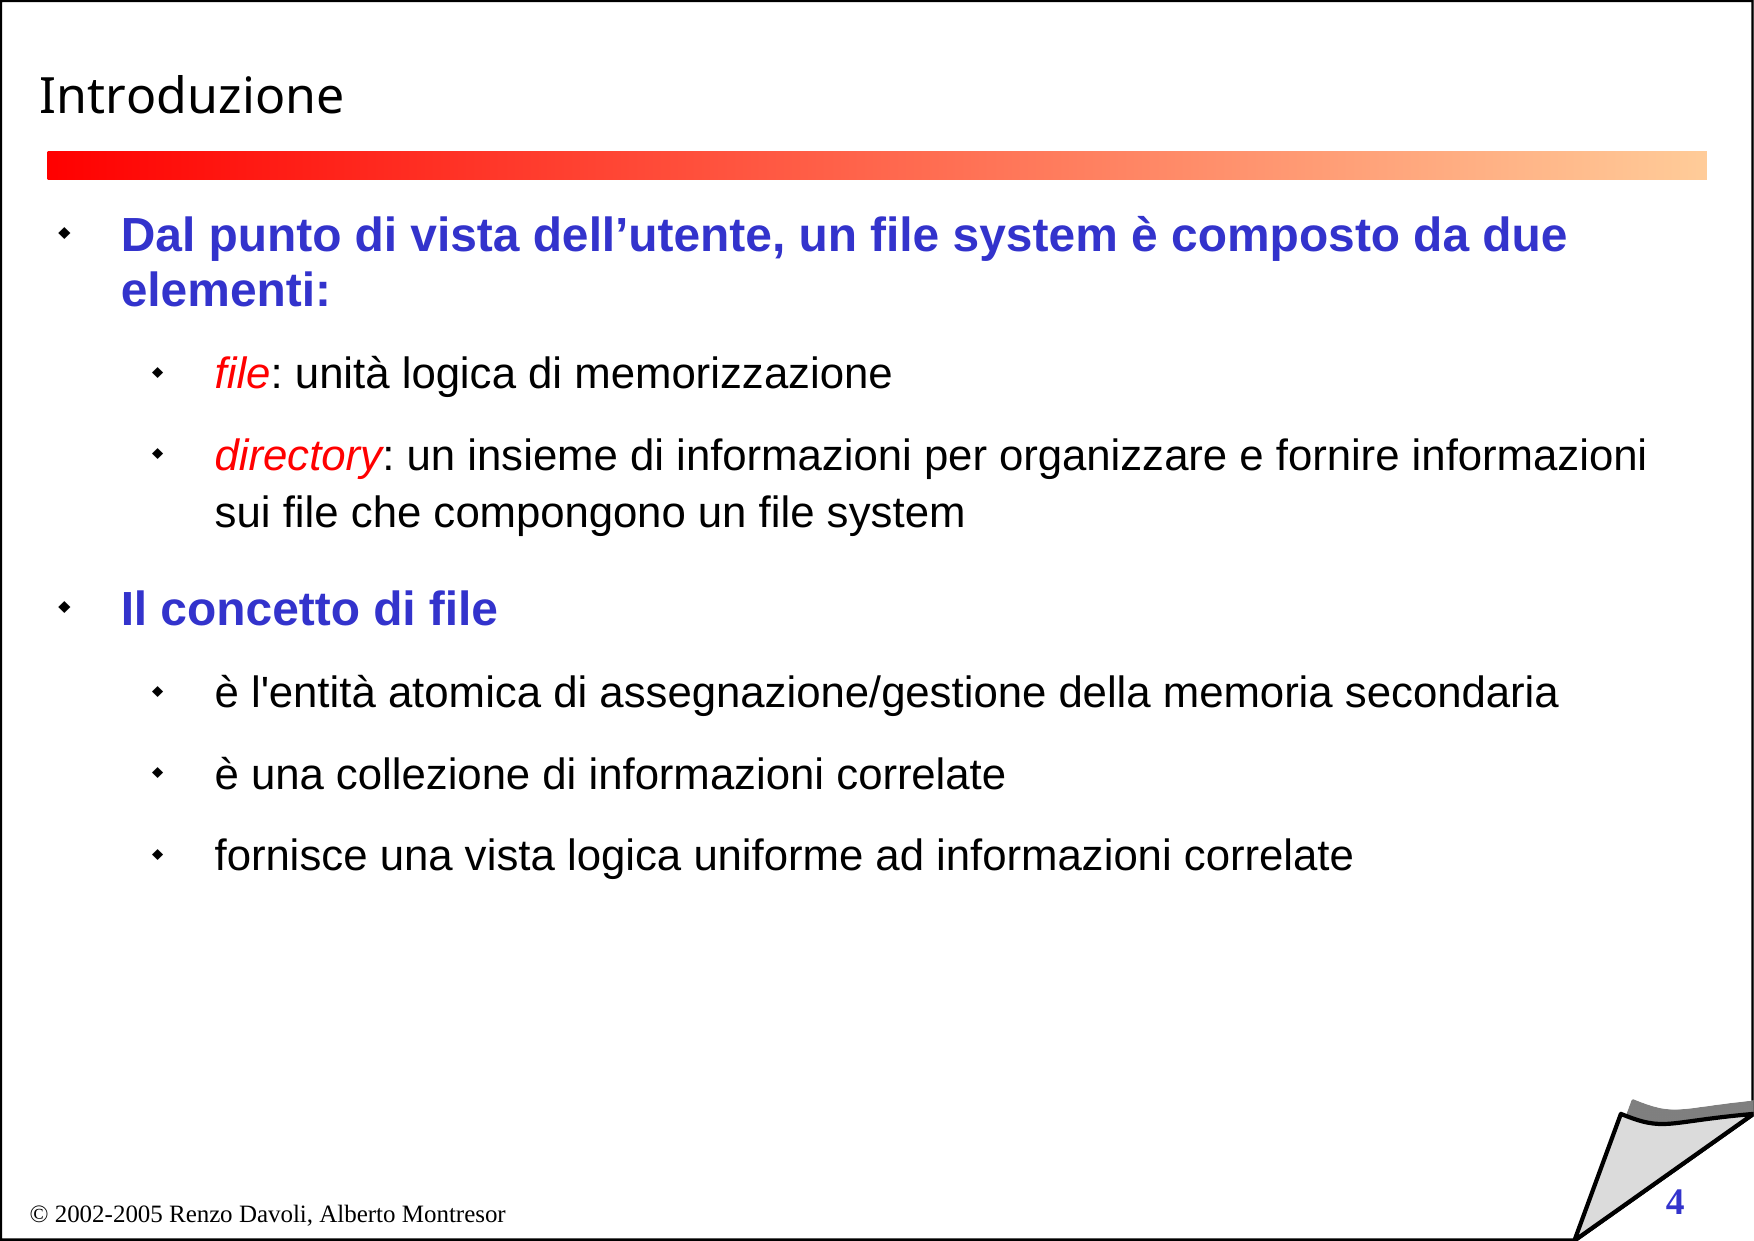

# Introduzione
Dal punto di vista dell’utente, un file system è composto da due elementi:
file: unità logica di memorizzazione
directory: un insieme di informazioni per organizzare e fornire informazioni sui file che compongono un file system
Il concetto di file
è l'entità atomica di assegnazione/gestione della memoria secondaria
è una collezione di informazioni correlate
fornisce una vista logica uniforme ad informazioni correlate